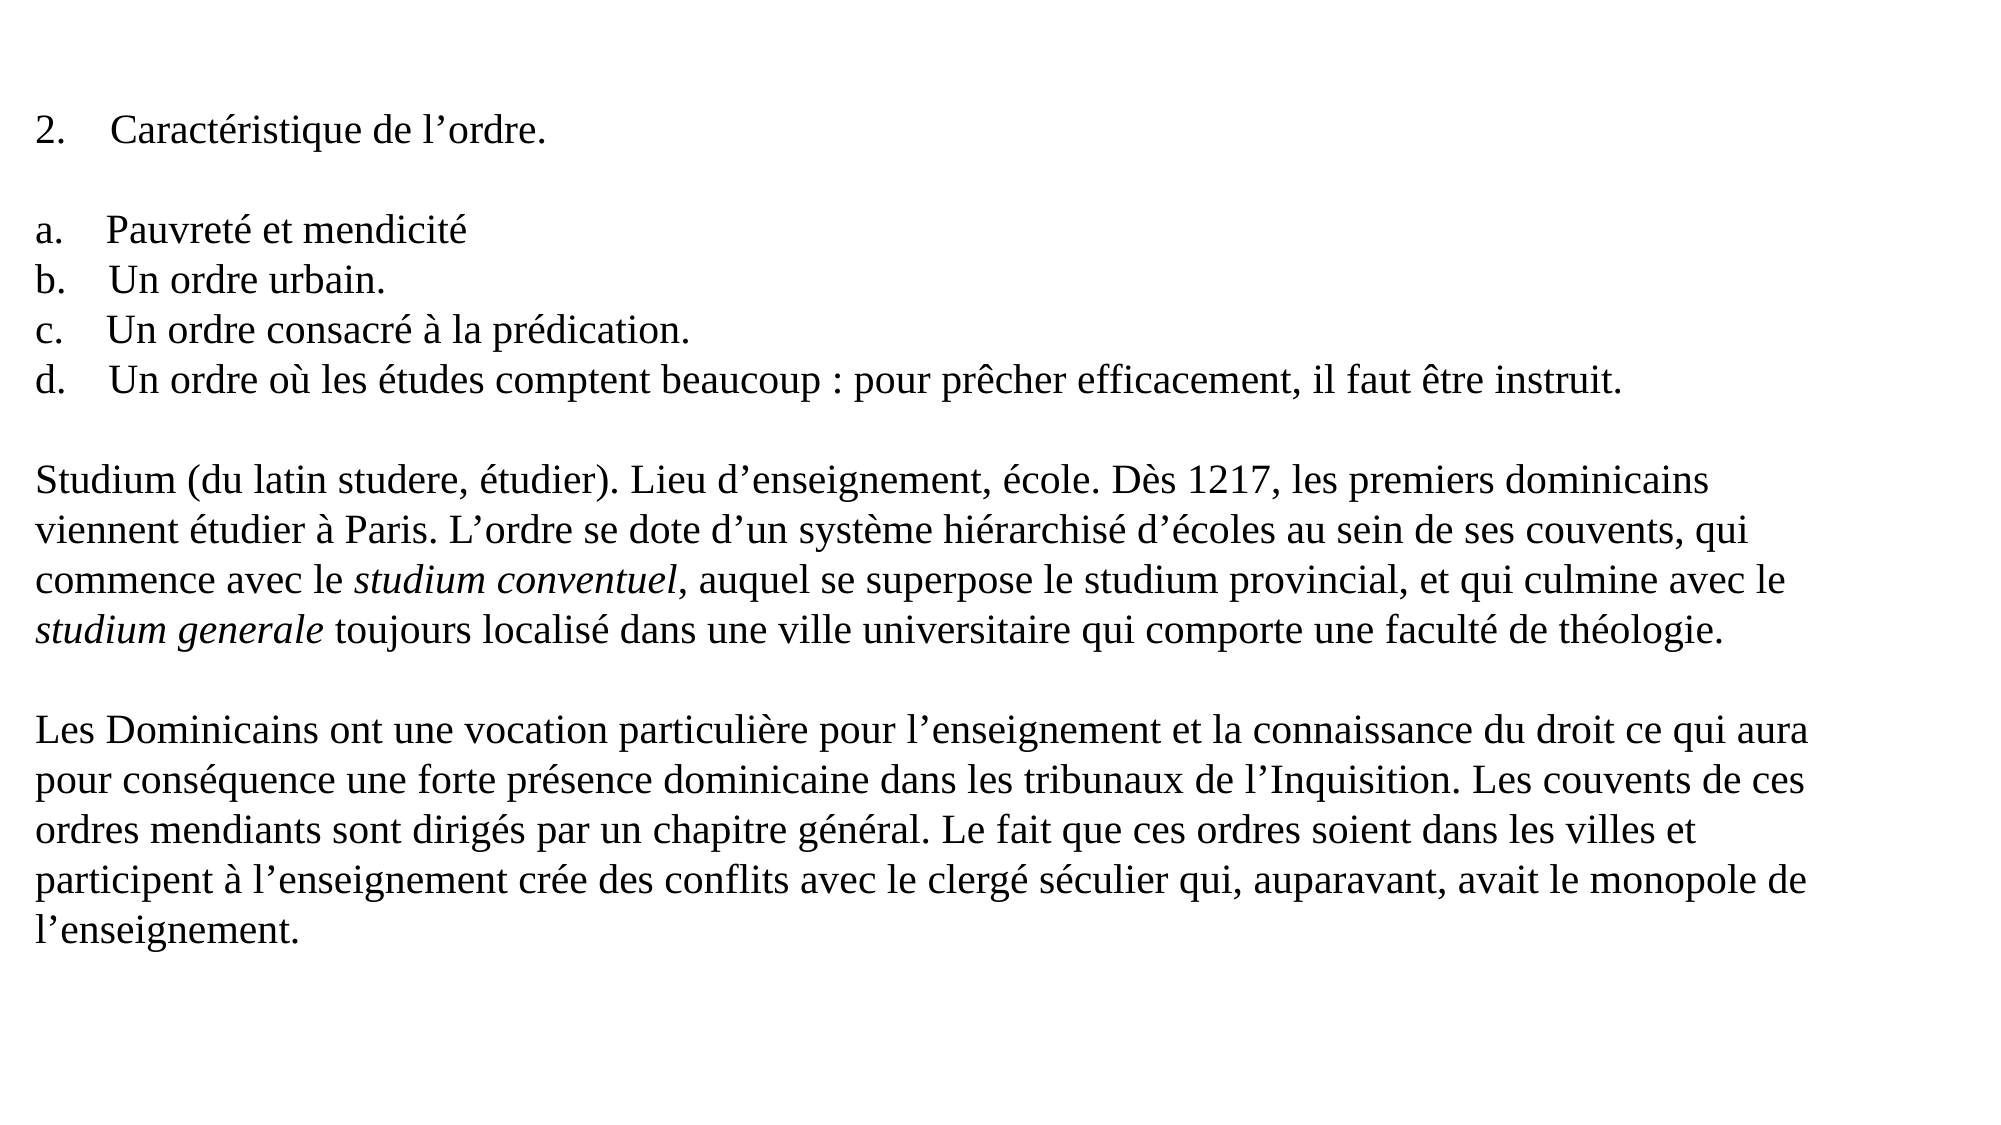

Caractéristique de l’ordre.
a. Pauvreté et mendicité
b. Un ordre urbain.
c. Un ordre consacré à la prédication.
d. Un ordre où les études comptent beaucoup : pour prêcher efficacement, il faut être instruit.
Studium (du latin studere, étudier). Lieu d’enseignement, école. Dès 1217, les premiers dominicains viennent étudier à Paris. L’ordre se dote d’un système hiérarchisé d’écoles au sein de ses couvents, qui commence avec le studium conventuel, auquel se superpose le studium provincial, et qui culmine avec le studium generale toujours localisé dans une ville universitaire qui comporte une faculté de théologie.
Les Dominicains ont une vocation particulière pour l’enseignement et la connaissance du droit ce qui aura pour conséquence une forte présence dominicaine dans les tribunaux de l’Inquisition. Les couvents de ces ordres mendiants sont dirigés par un chapitre général. Le fait que ces ordres soient dans les villes et participent à l’enseignement crée des conflits avec le clergé séculier qui, auparavant, avait le monopole de l’enseignement.